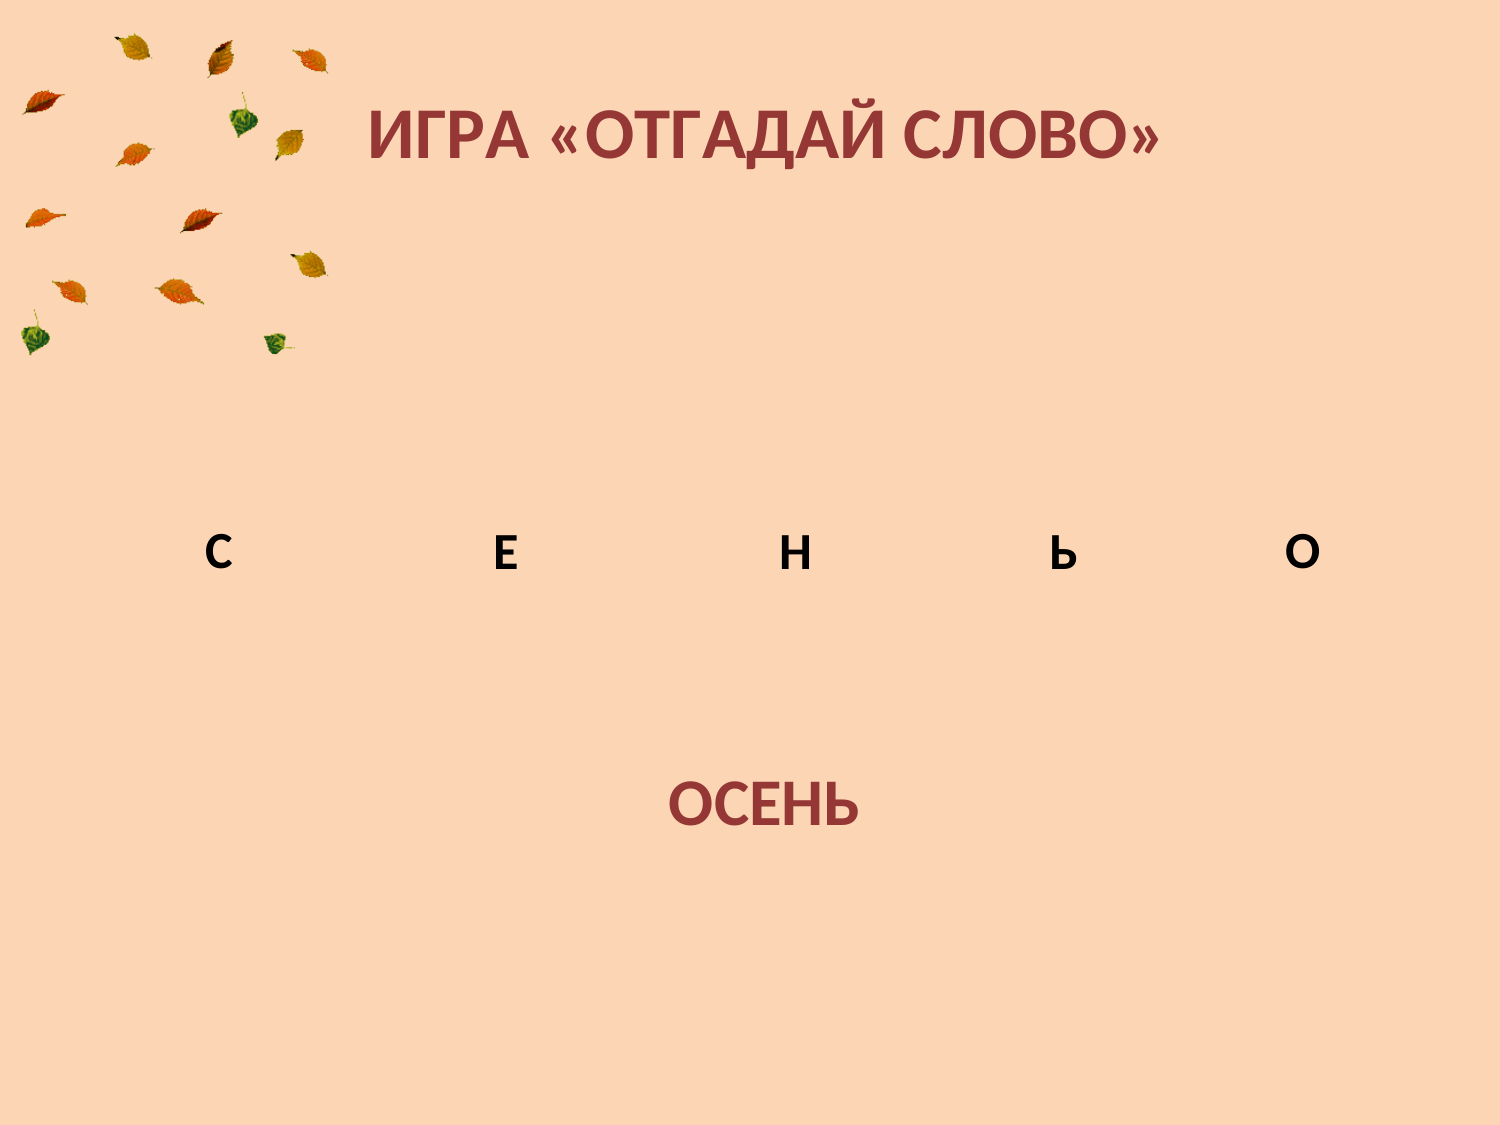

ИГРА «ОТГАДАЙ СЛОВО»
С
О
Е
Н
Ь
ОСЕНЬ